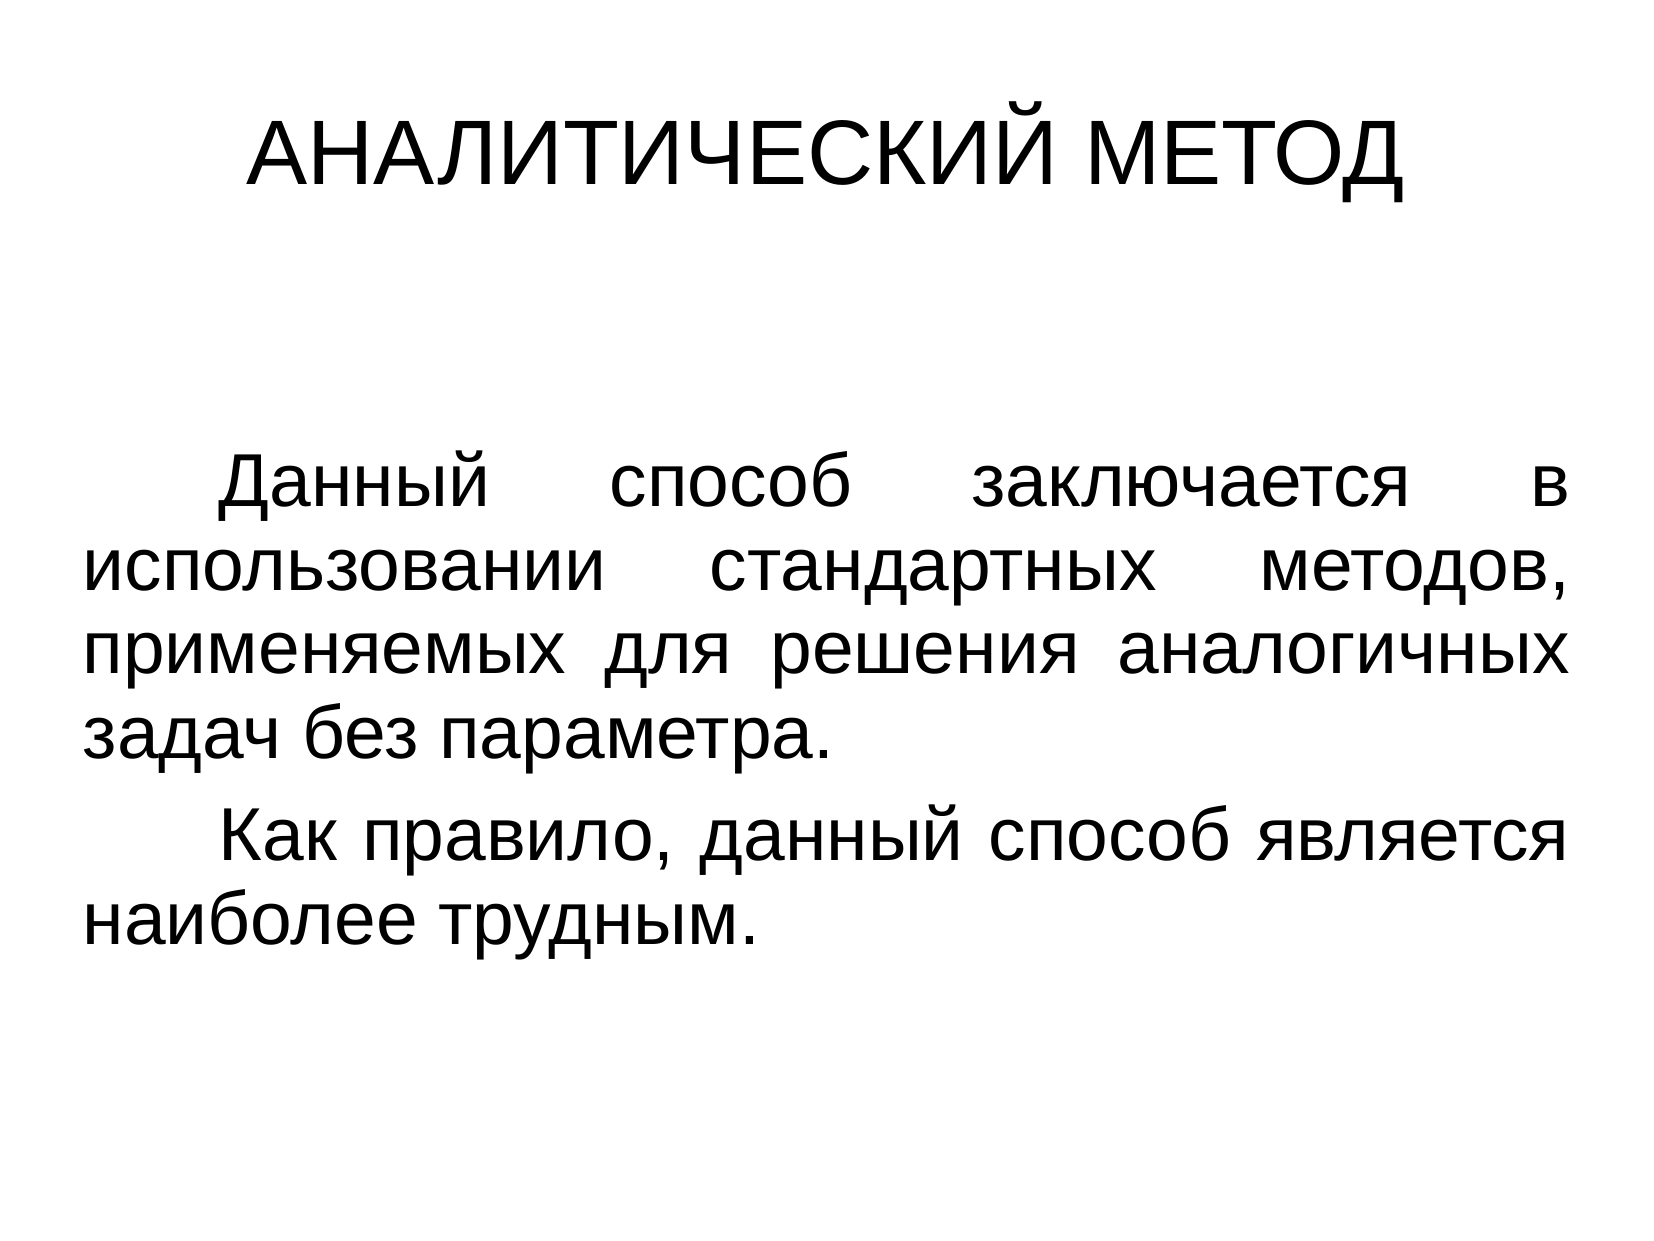

# АНАЛИТИЧЕСКИЙ МЕТОД
Данный способ заключается в использовании стандартных методов, применяемых для решения аналогичных задач без параметра.
Как правило, данный способ является наиболее трудным.